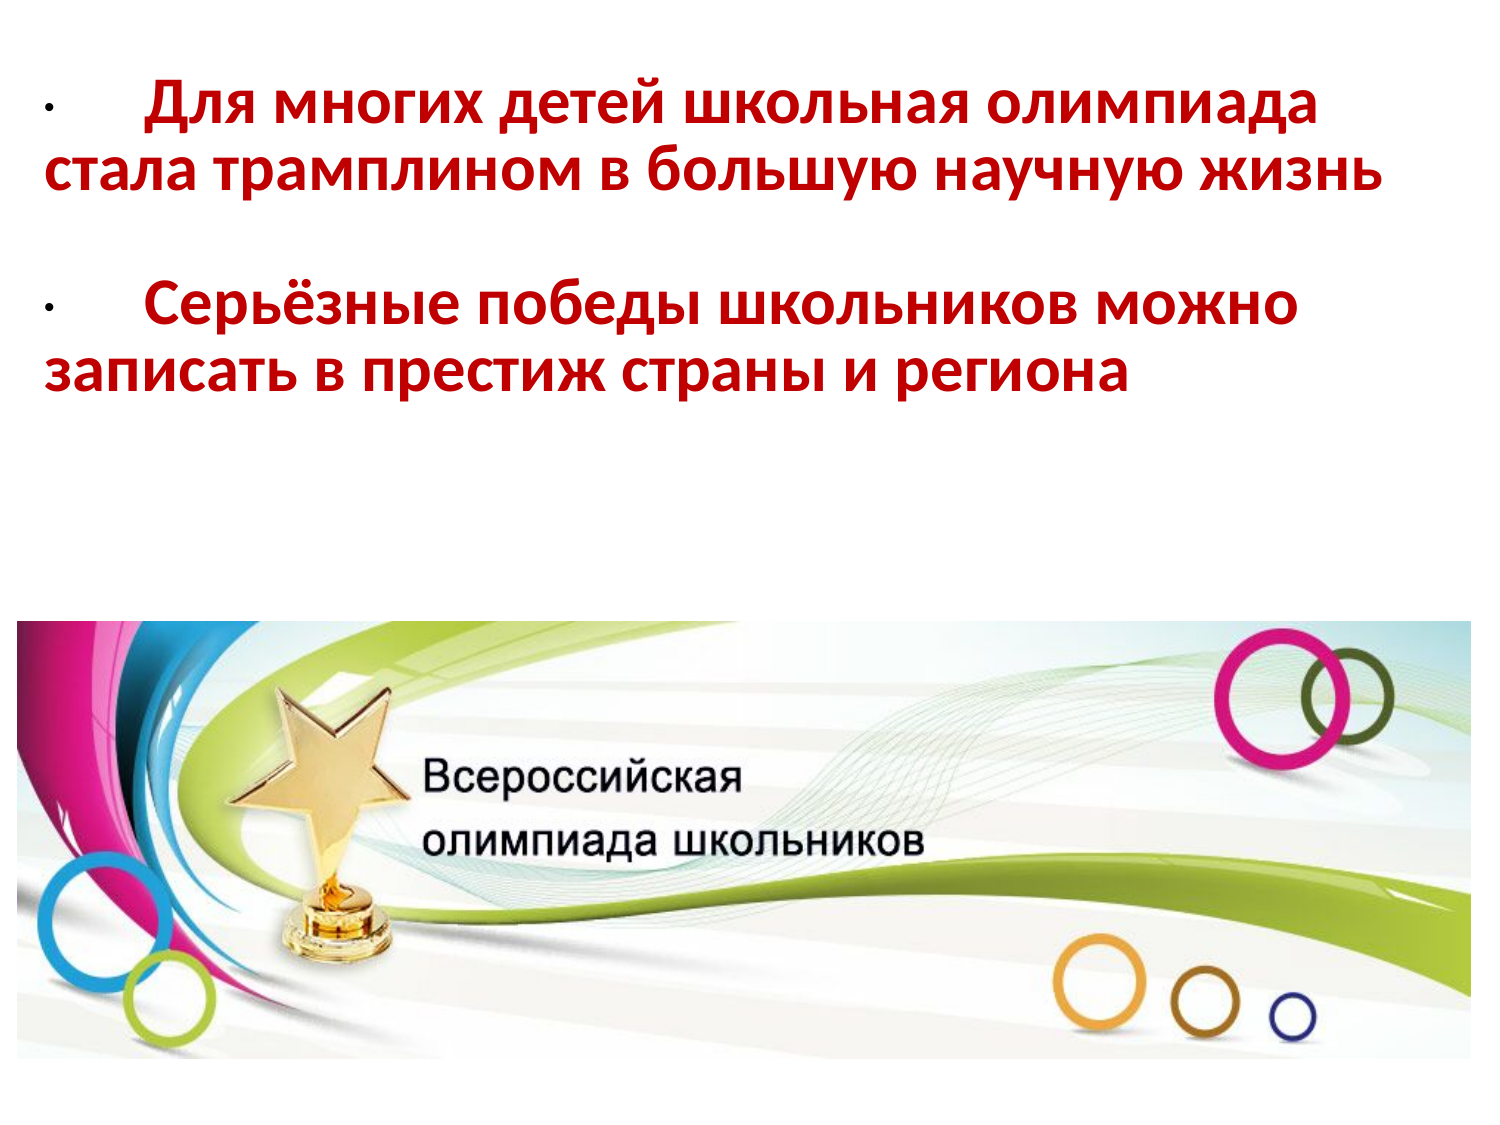

Для многих детей школьная олимпиада стала трамплином в большую научную жизнь
 Серьёзные победы школьников можно записать в престиж страны и региона